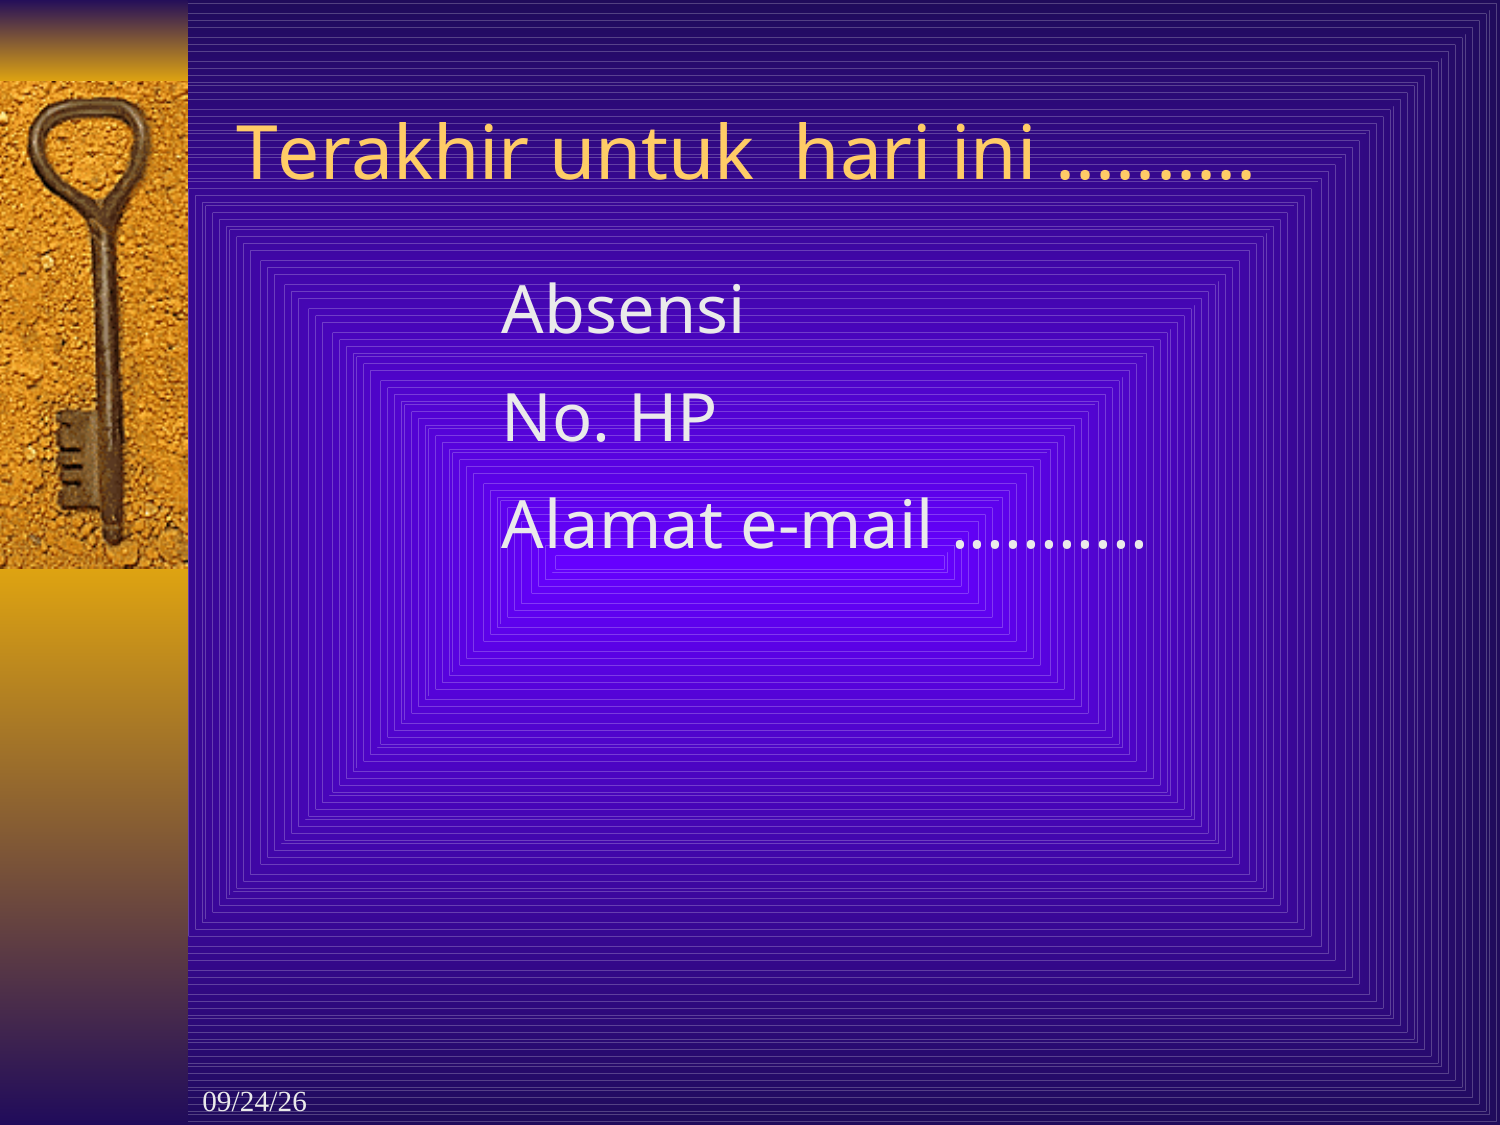

# Terakhir untuk hari ini ..........
Absensi
No. HP
Alamat e-mail ...........